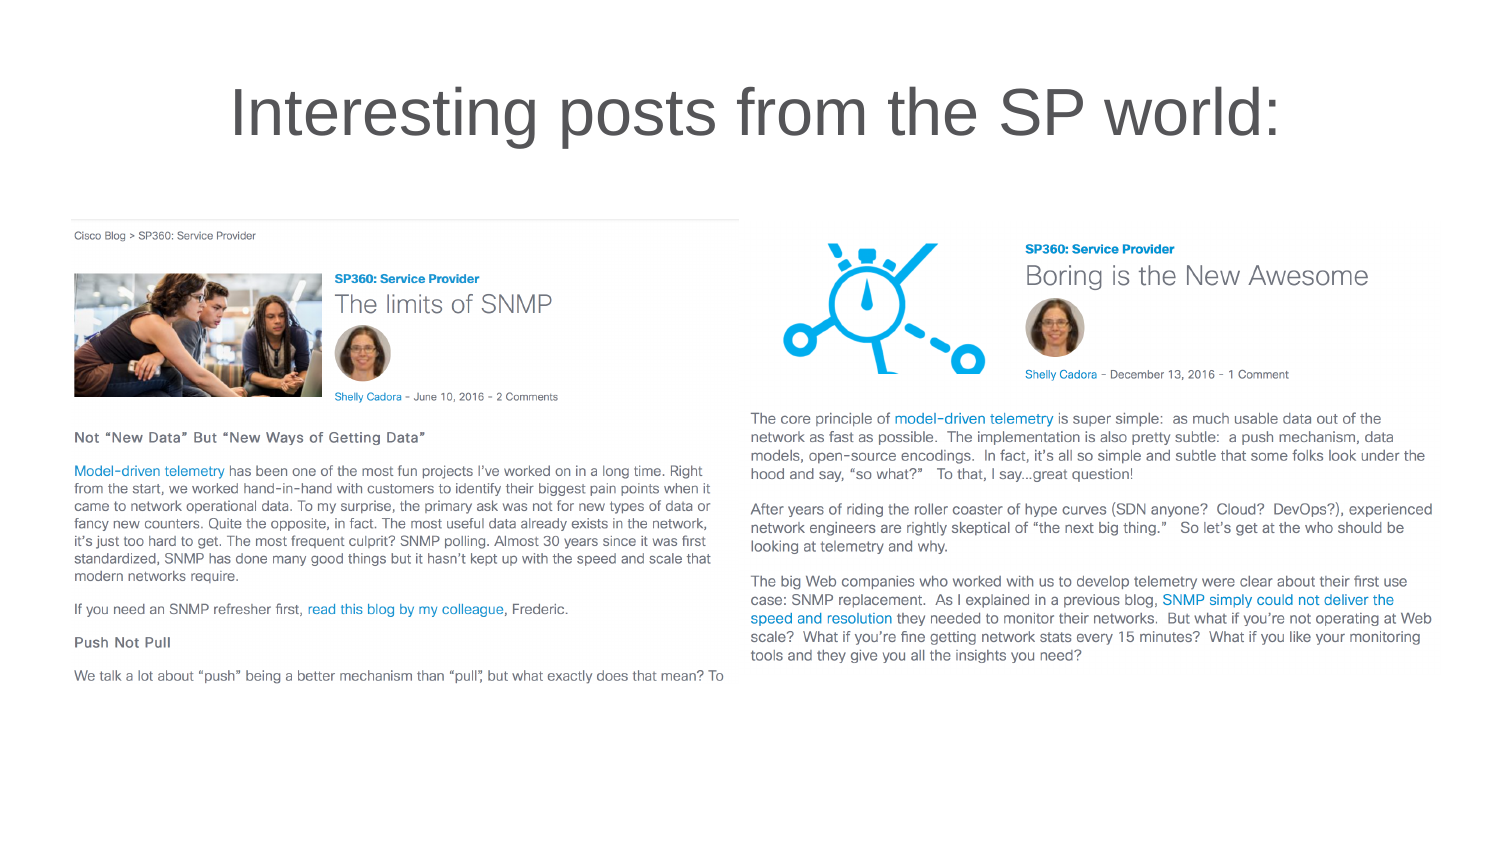

# Interesting posts from the SP world: